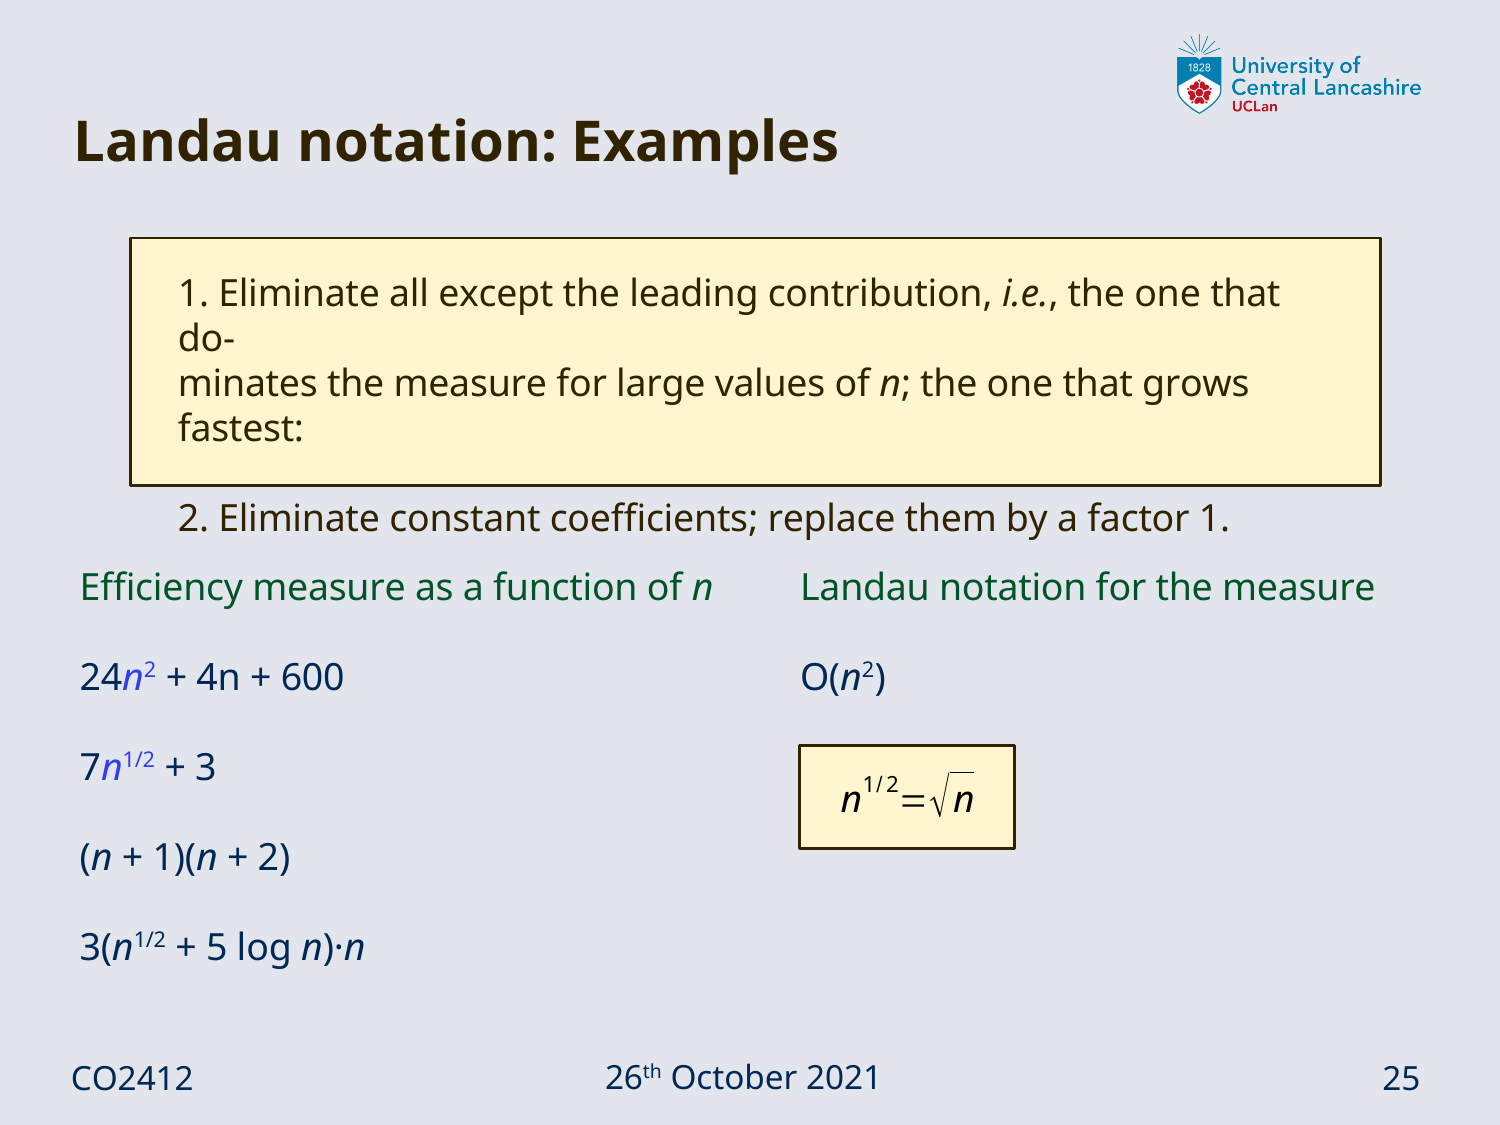

# Landau notation: Examples
1. Eliminate all except the leading contribution, i.e., the one that do-
minates the measure for large values of n; the one that grows fastest:
2. Eliminate constant coefficients; replace them by a factor 1.
Efficiency measure as a function of n
24n2 + 4n + 600
7n1/2 + 3
(n + 1)(n + 2)
3(n1/2 + 5 log n)·n
Landau notation for the measure
O(n2)